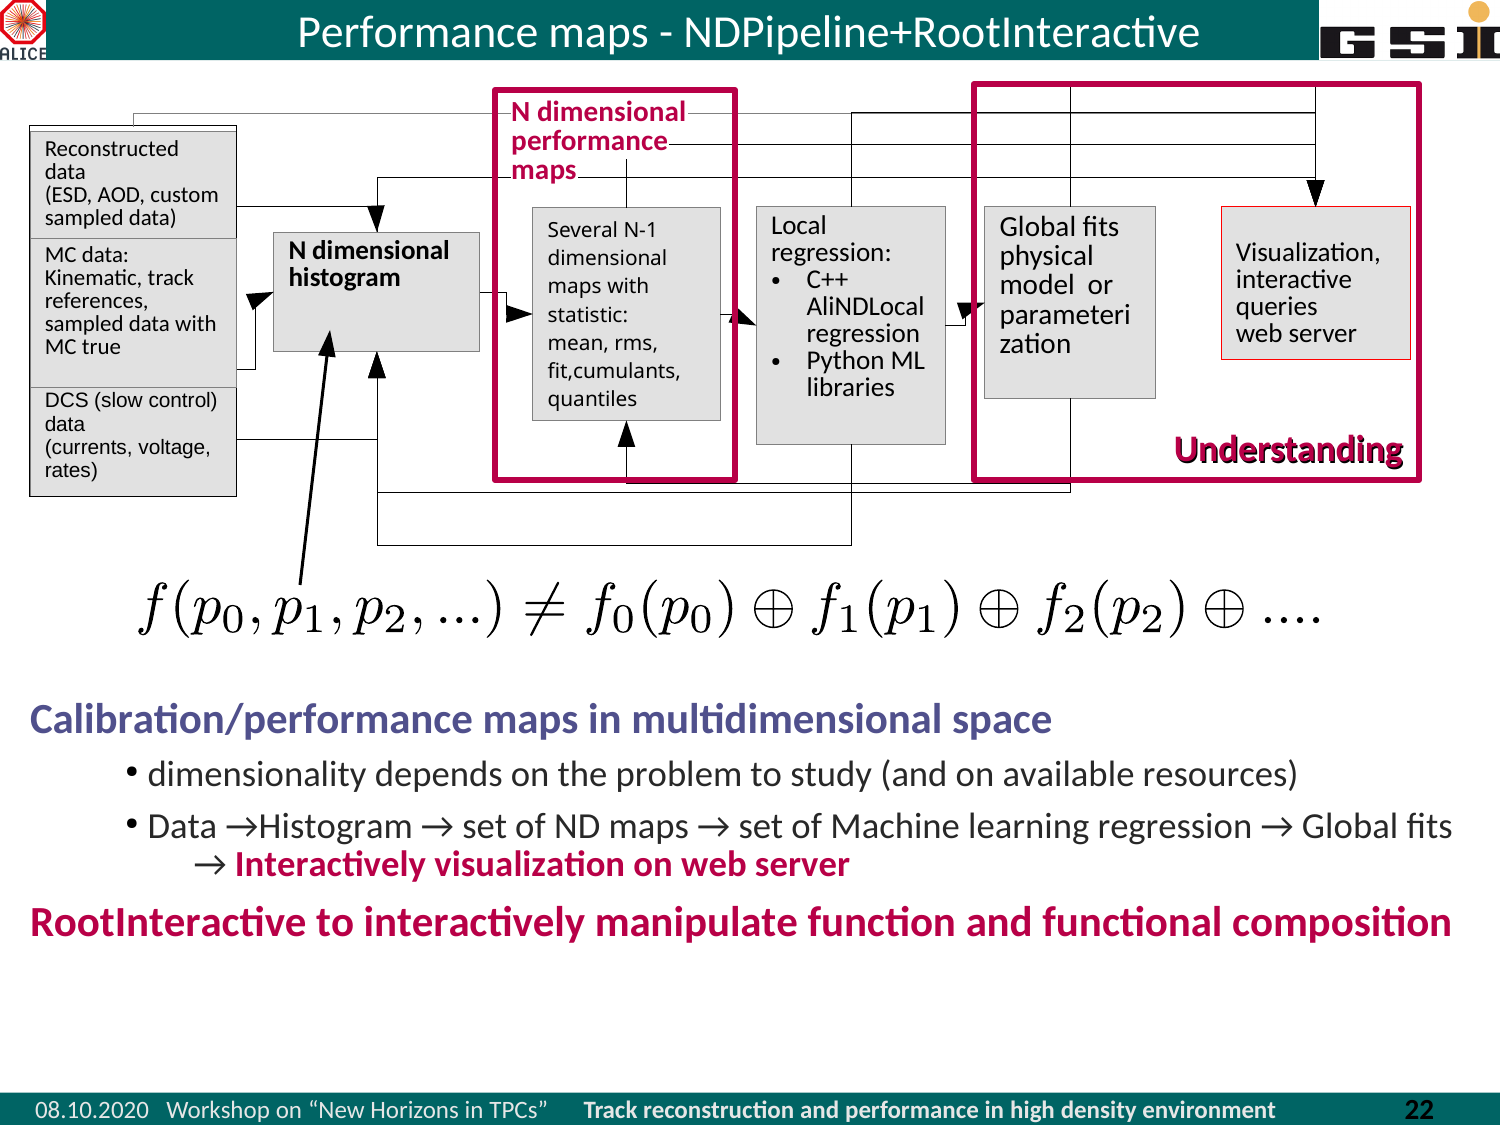

# Performance maps - NDPipeline+RootInteractive
Motivation
Understanding
N dimensional performance maps
Reconstructed data
(ESD, AOD, custom sampled data)
Local regression:
C++ AliNDLocal regression
Python ML libraries
Global fits
physical model or parameterization
Visualization, interactive queries
web server
Several N-1 dimensional maps with statistic:
mean, rms, fit,cumulants, quantiles
N dimensional
histogram
MC data:
Kinematic, track references, sampled data with MC true
Raw data
DCS (slow control) data
(currents, voltage, rates)
Calibration/performance maps in multidimensional space
dimensionality depends on the problem to study (and on available resources)
Data →Histogram → set of ND maps → set of Machine learning regression → Global fits → Interactively visualization on web server
RootInteractive to interactively manipulate function and functional composition